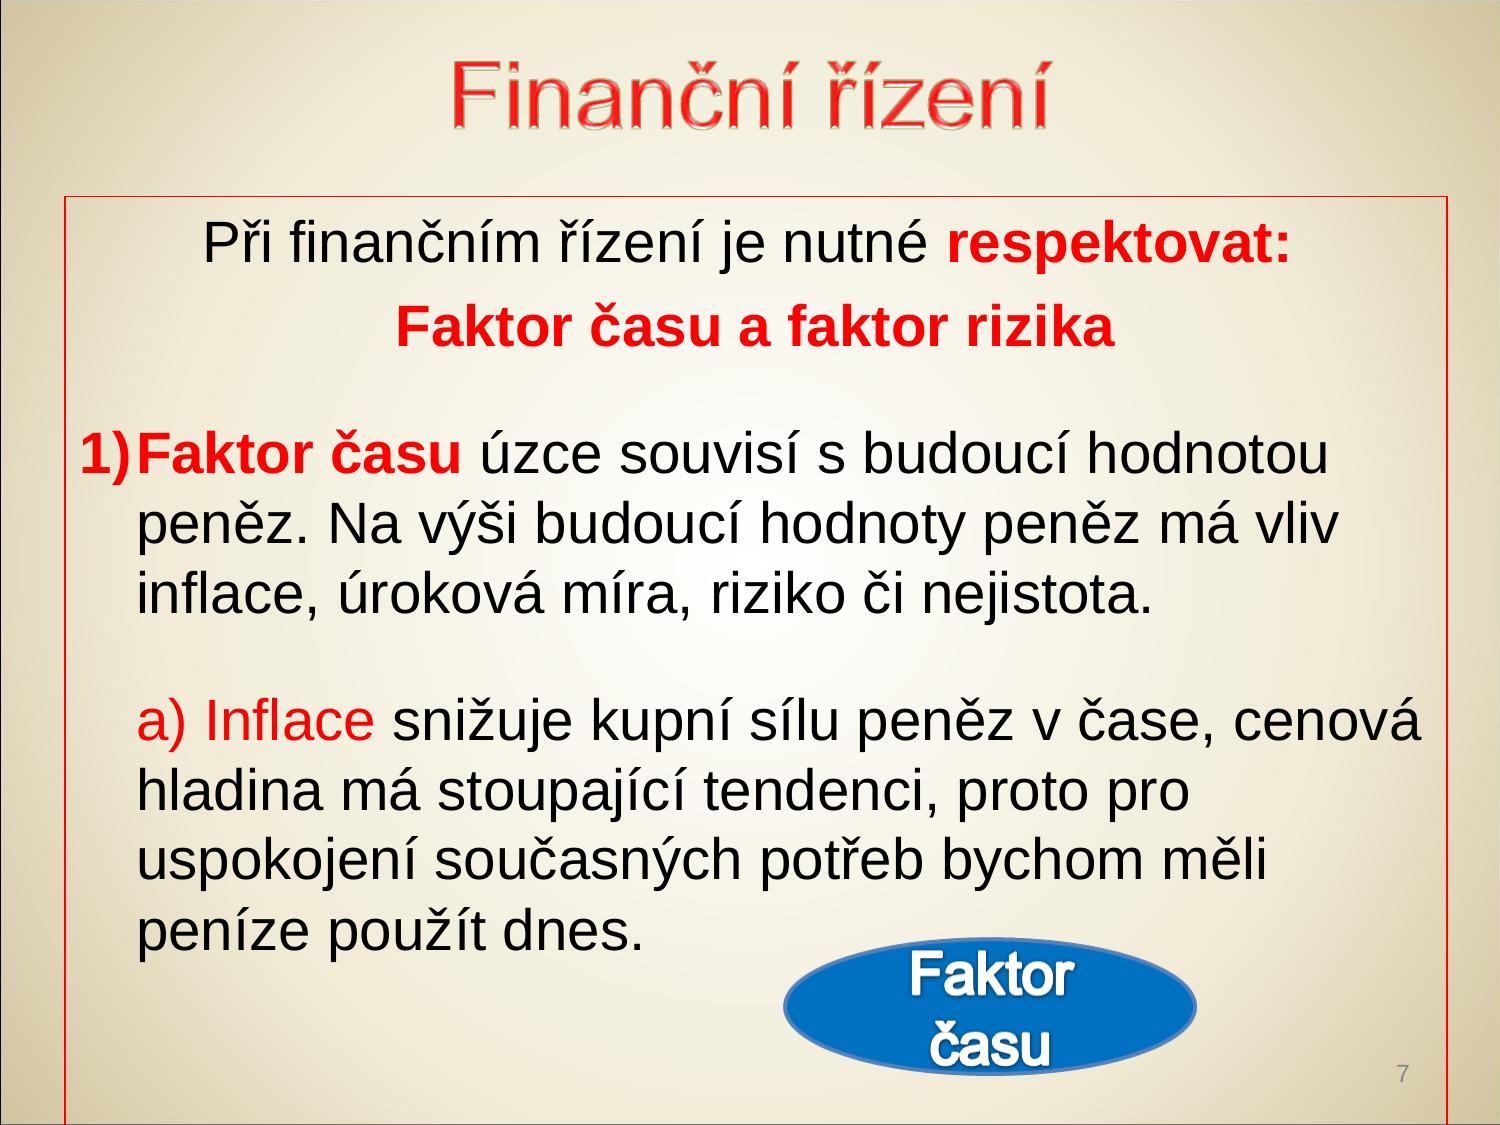

# Při finančním řízení je nutné respektovat:
Faktor času a faktor rizika
Faktor času úzce souvisí s budoucí hodnotou peněz. Na výši budoucí hodnoty peněz má vliv inflace, úroková míra, riziko či nejistota.
	a) Inflace snižuje kupní sílu peněz v čase, cenová hladina má stoupající tendenci, proto pro uspokojení současných potřeb bychom měli peníze použít dnes.